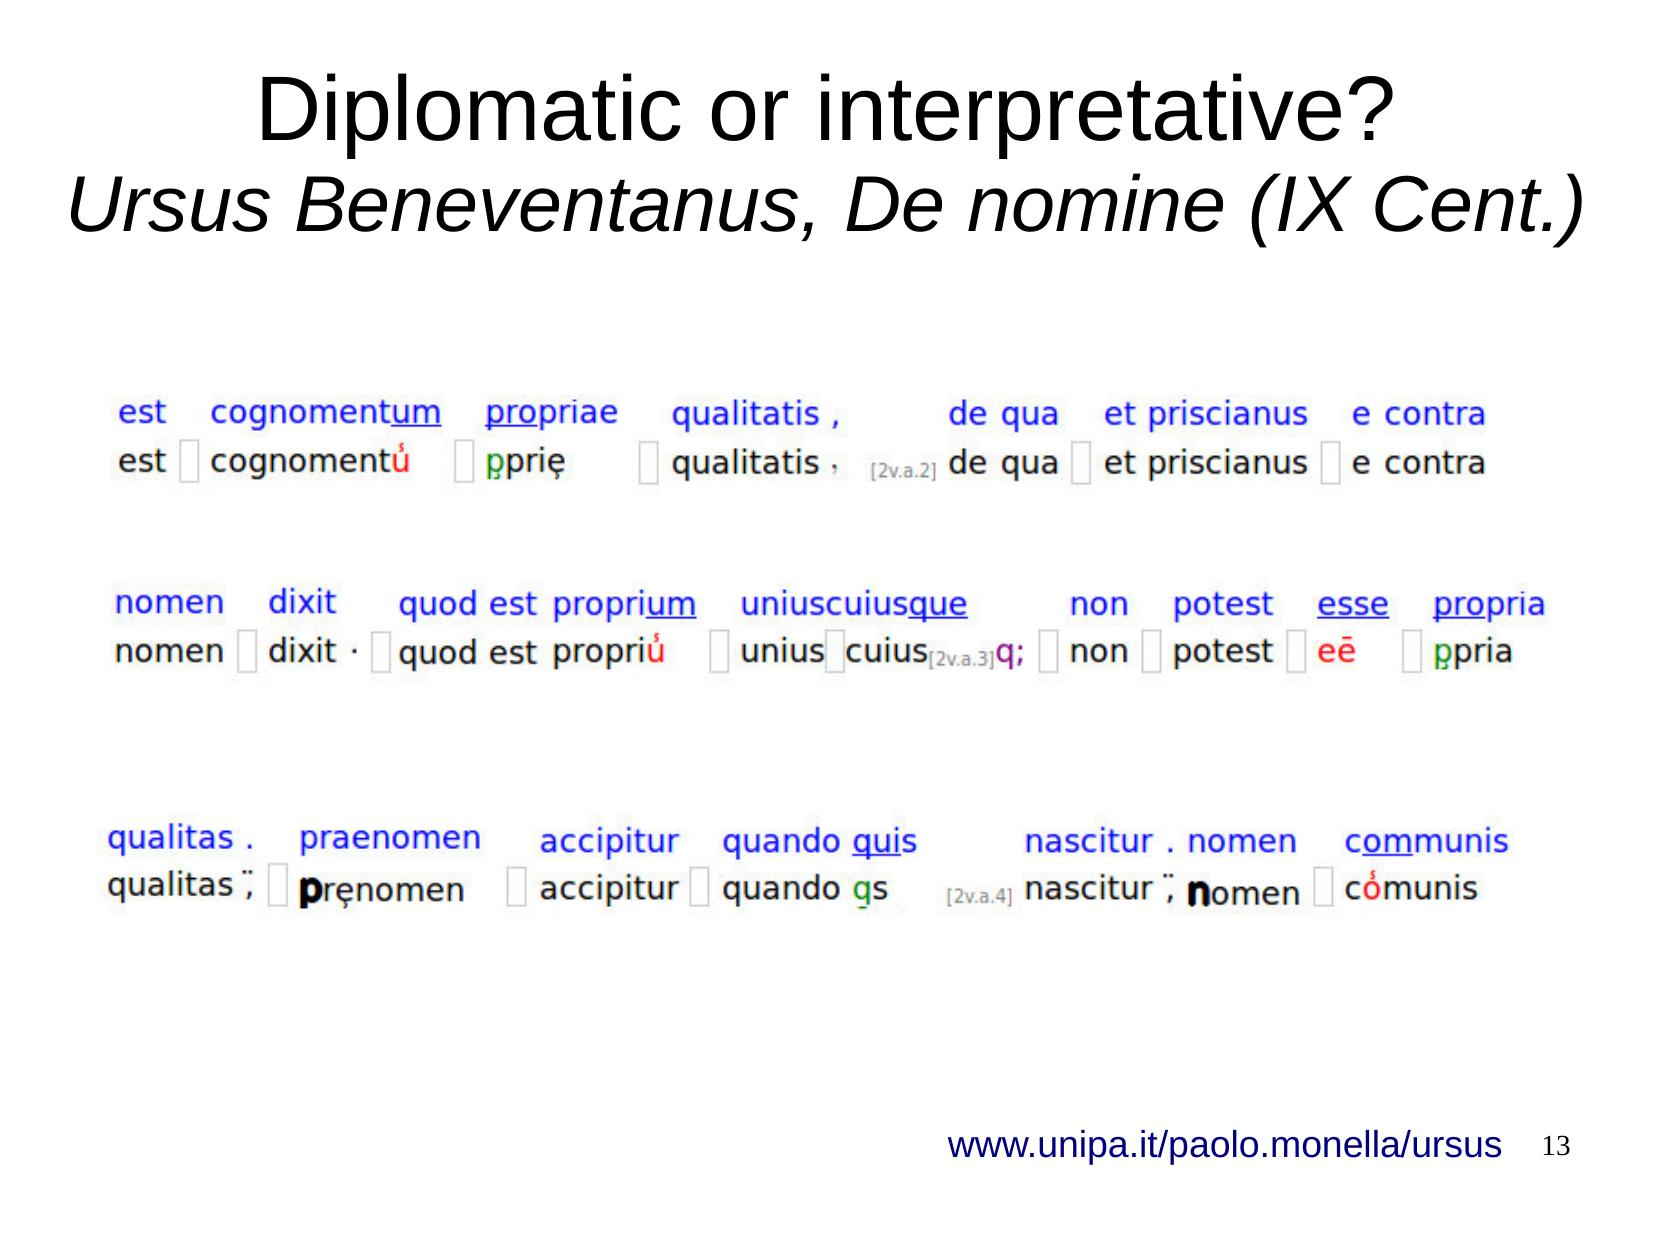

# Diplomatic or interpretative? Ursus Beneventanus, De nomine (IX Cent.)
www.unipa.it/paolo.monella/ursus
13